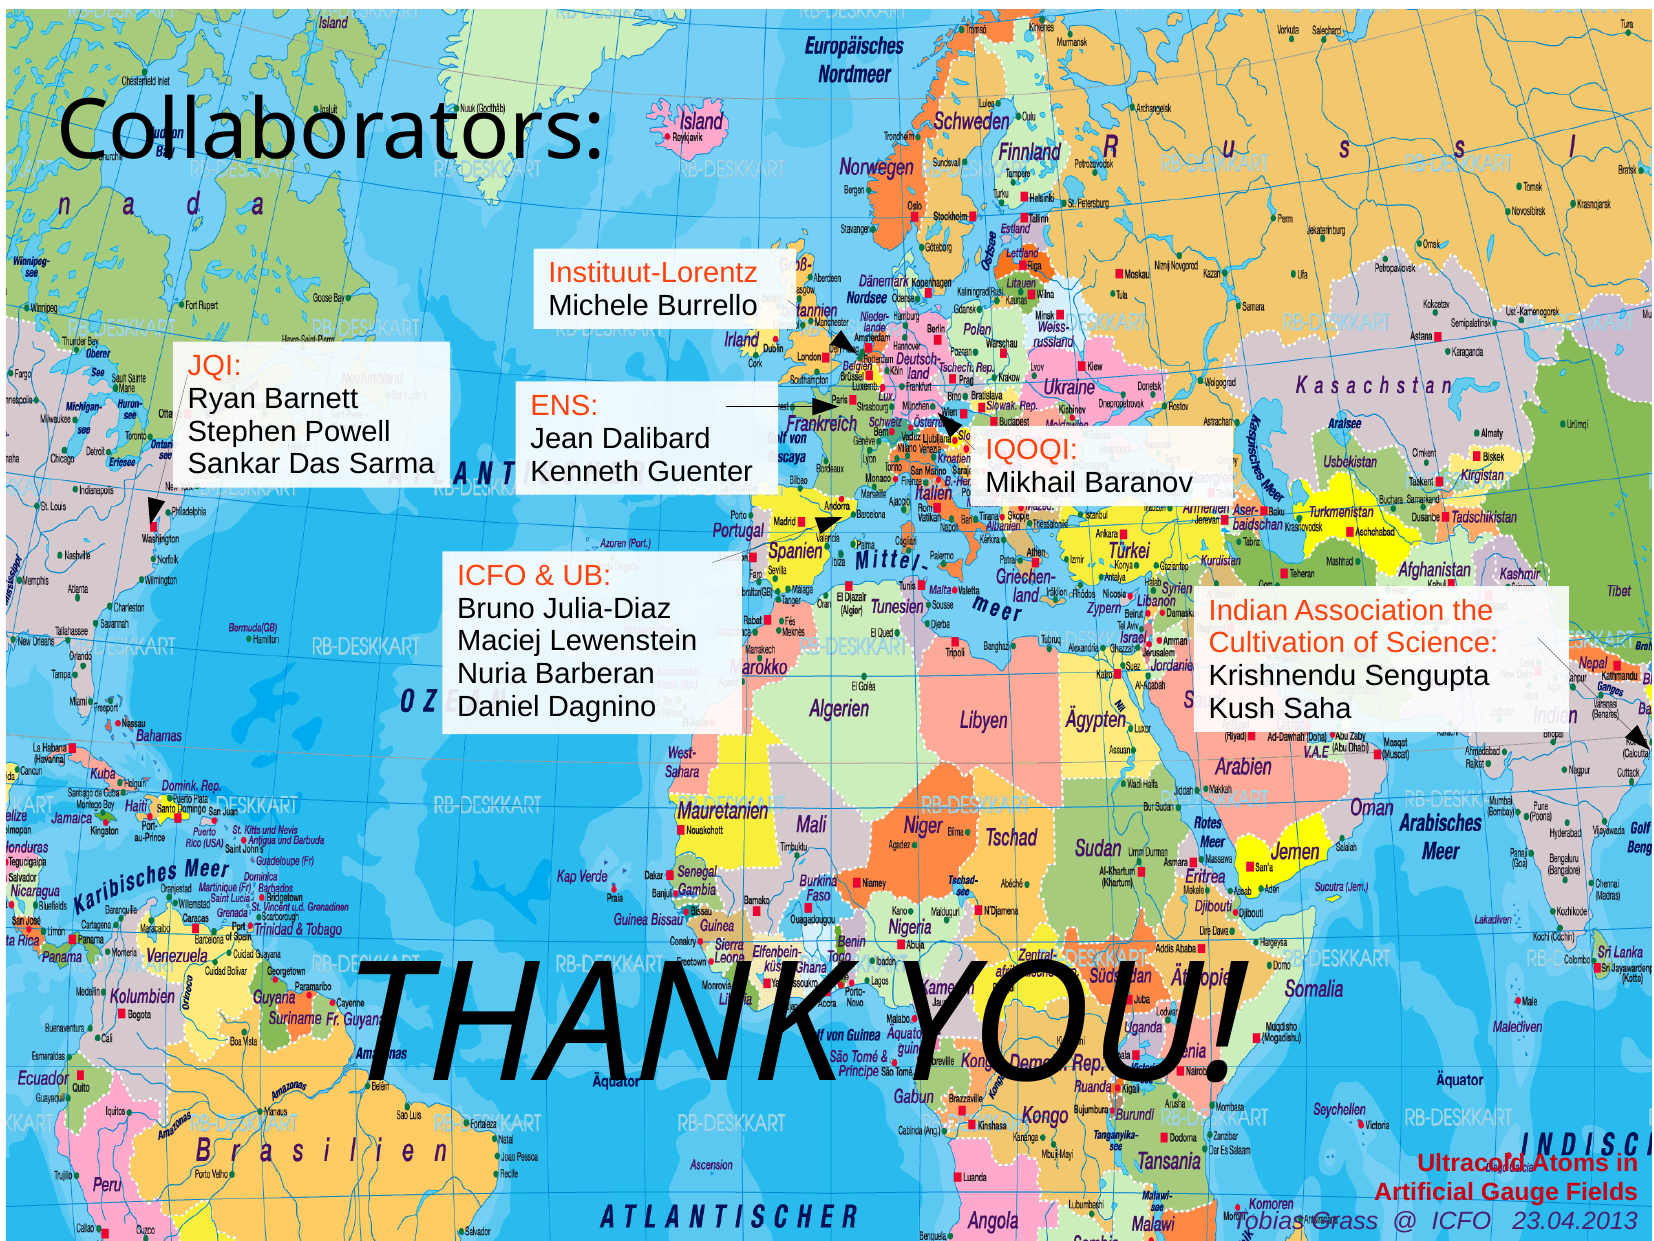

Collaborators:
Instituut-Lorentz
Michele Burrello
JQI:
Ryan Barnett
Stephen Powell
Sankar Das Sarma
ENS:
Jean Dalibard
Kenneth Guenter
IQOQI:
Mikhail Baranov
ICFO & UB:
Bruno Julia-Diaz
Maciej Lewenstein
Nuria Barberan
Daniel Dagnino
Indian Association the Cultivation of Science:
Krishnendu Sengupta
Kush Saha
THANK YOU!
Ultracold Atoms in
Artificial Gauge Fields
Tobias Grass @ ICFO 23.04.2013